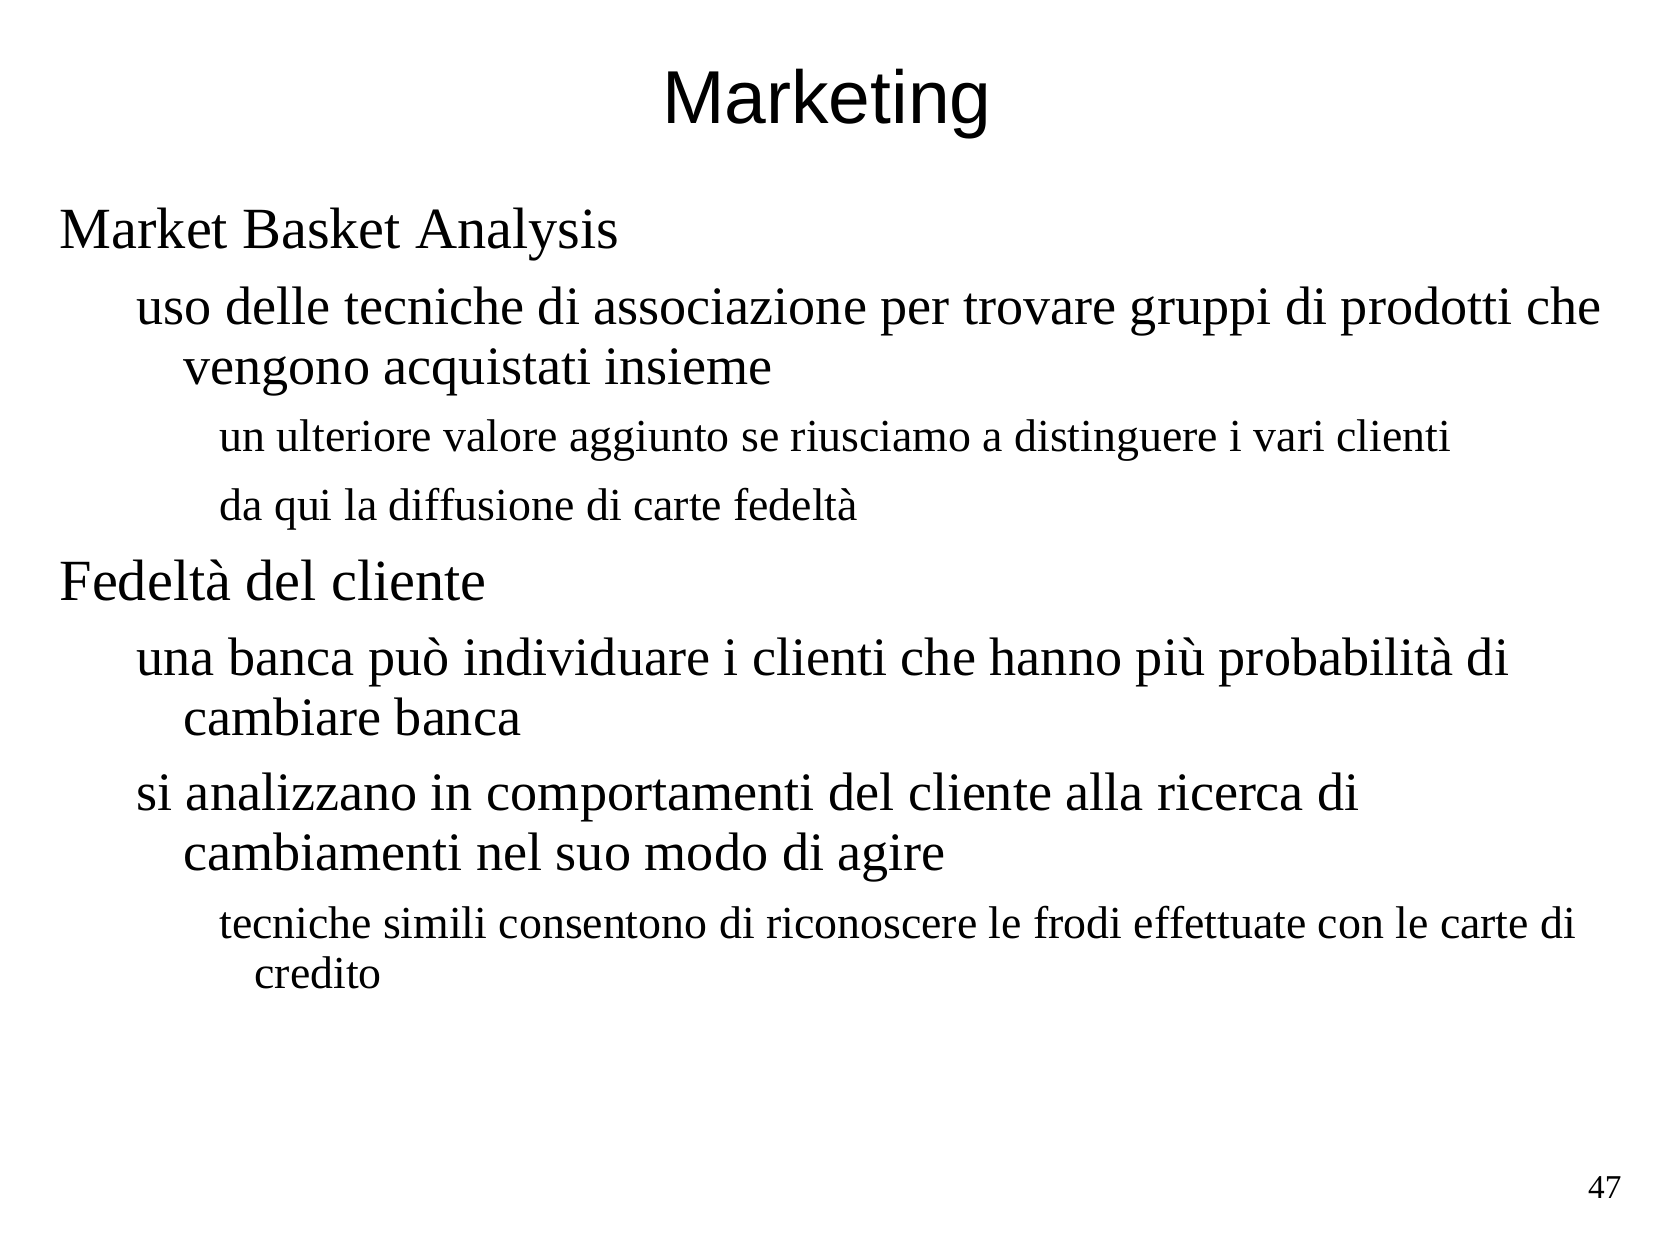

# Marketing
Market Basket Analysis
uso delle tecniche di associazione per trovare gruppi di prodotti che vengono acquistati insieme
un ulteriore valore aggiunto se riusciamo a distinguere i vari clienti
da qui la diffusione di carte fedeltà
Fedeltà del cliente
una banca può individuare i clienti che hanno più probabilità di cambiare banca
si analizzano in comportamenti del cliente alla ricerca di cambiamenti nel suo modo di agire
tecniche simili consentono di riconoscere le frodi effettuate con le carte di credito